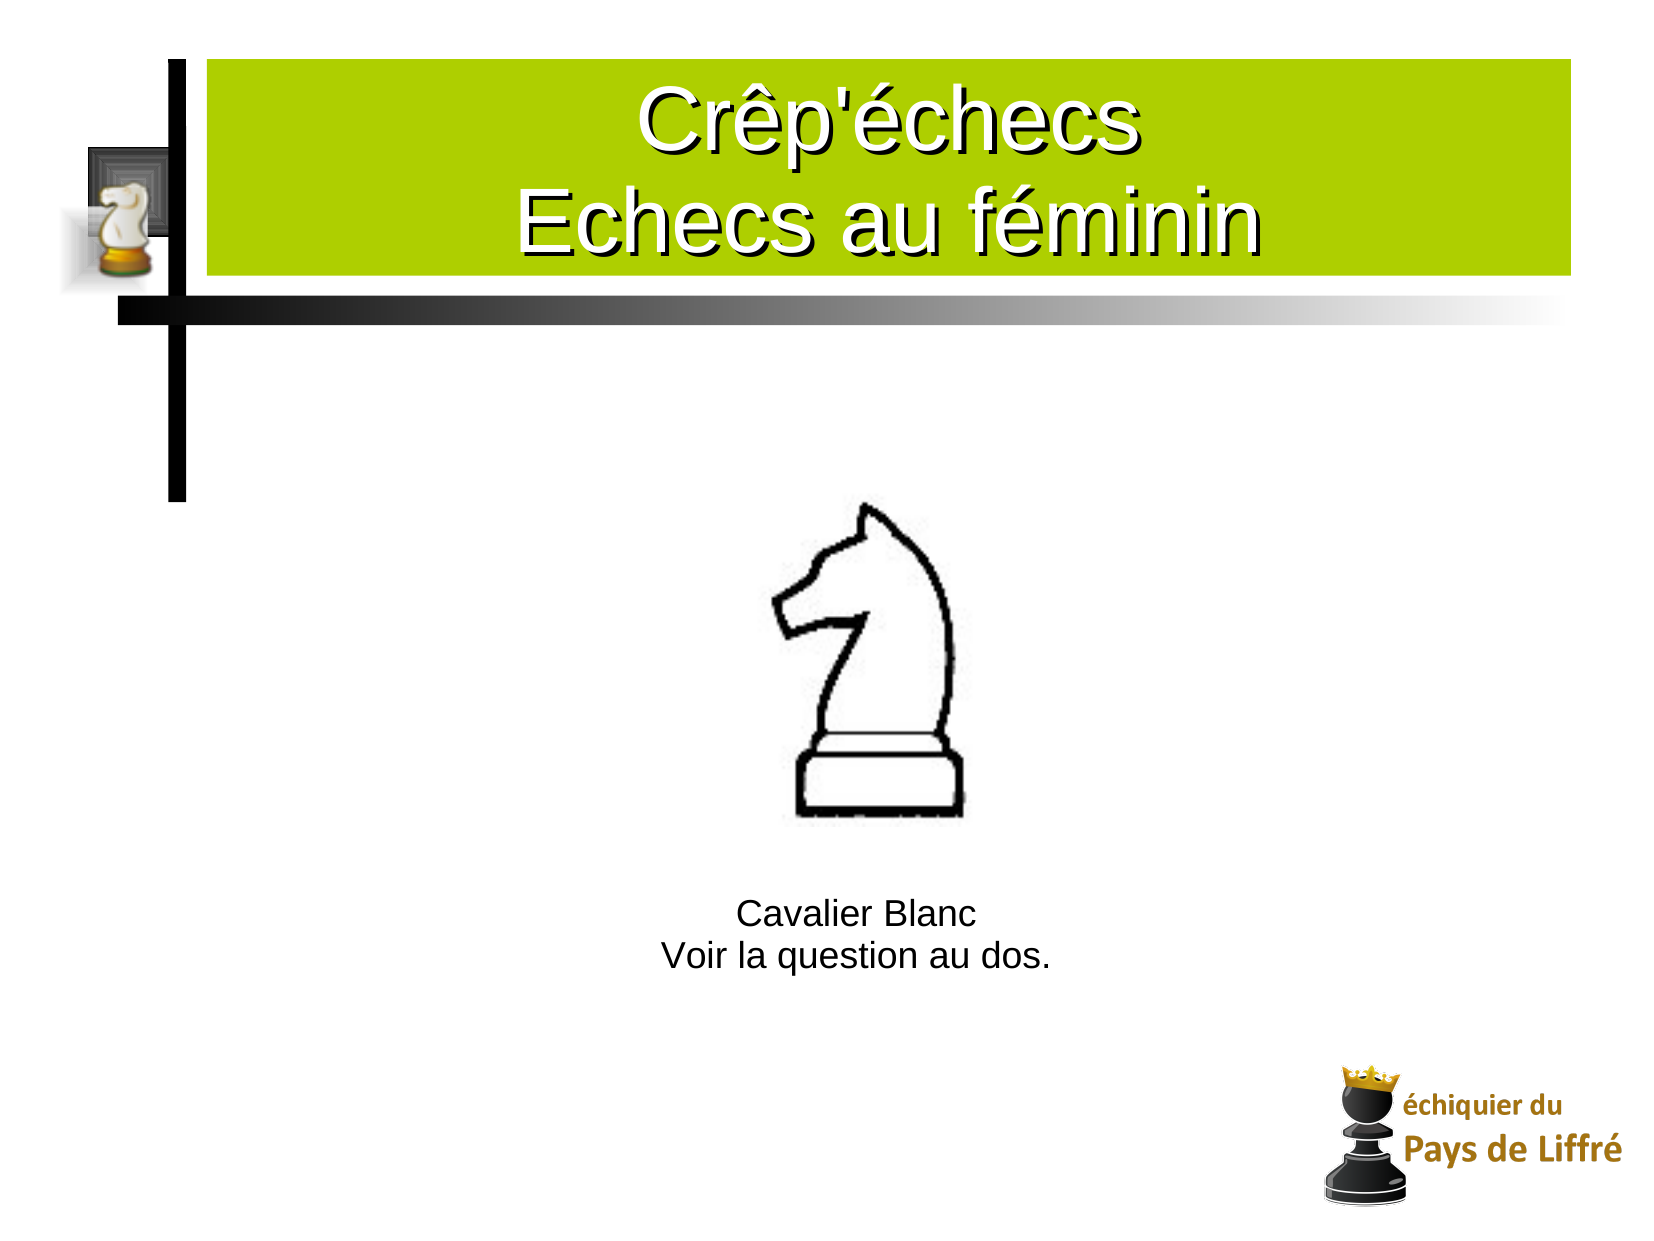

# Crêp'échecs Echecs au féminin
Cavalier Blanc
Voir la question au dos.